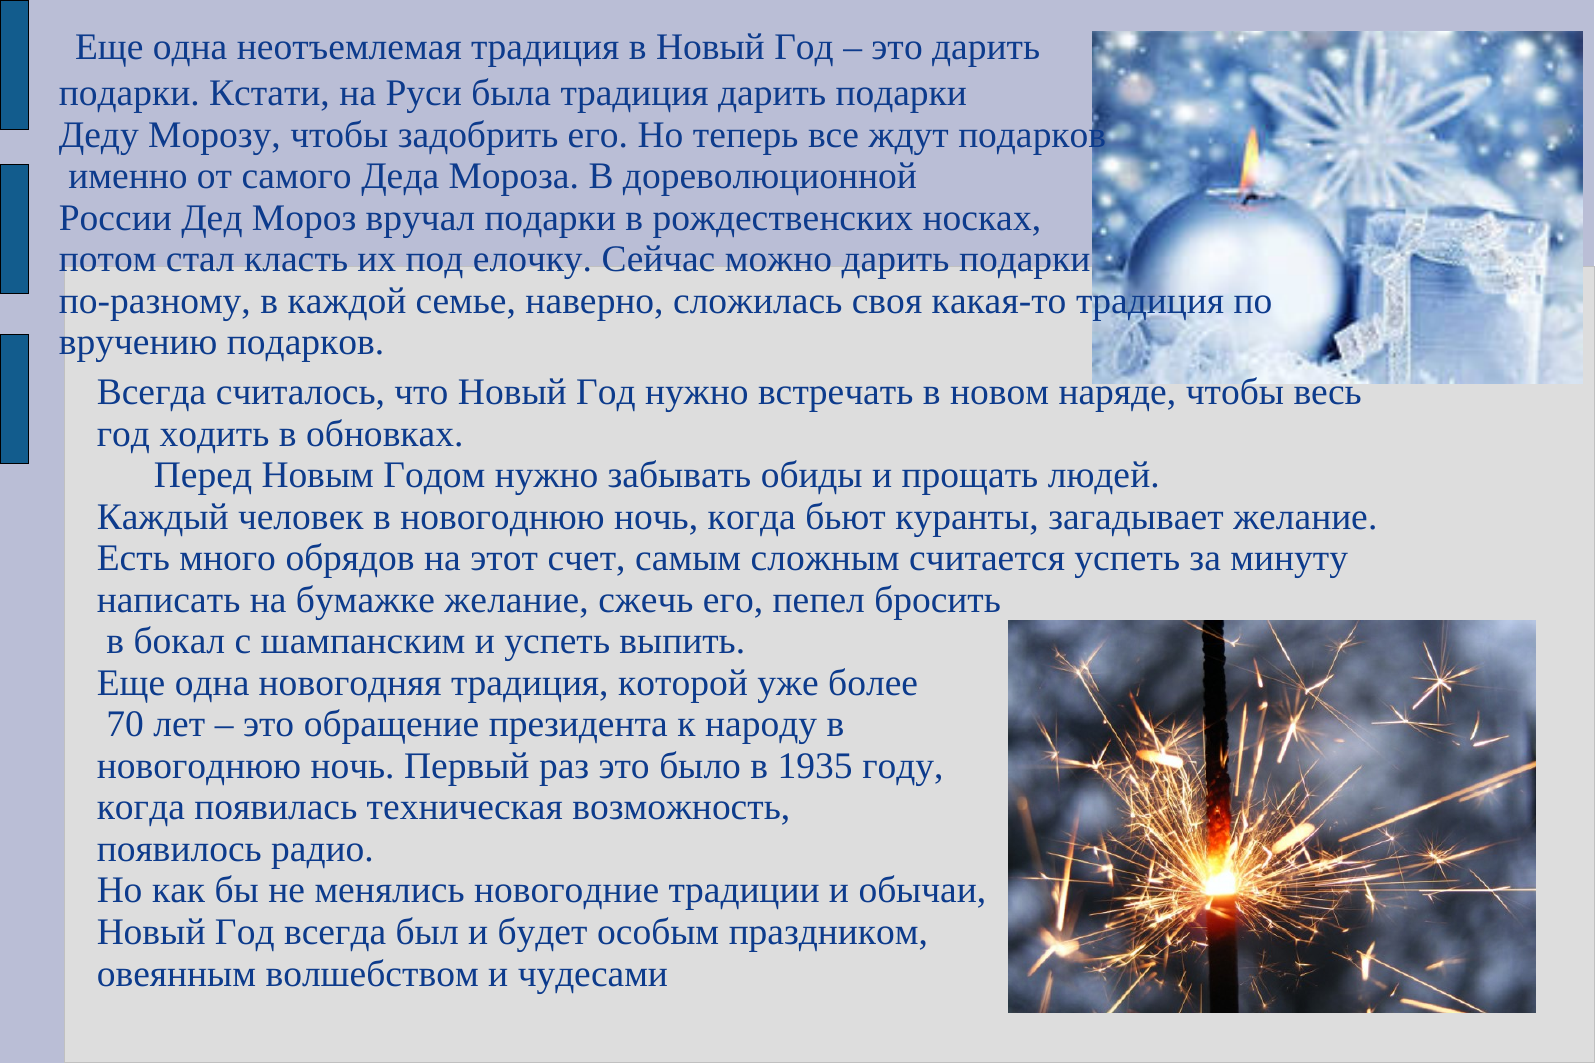

# Еще одна неотъемлемая традиция в Новый Год – это дарить подарки. Кстати, на Руси была традиция дарить подарки Деду Морозу, чтобы задобрить его. Но теперь все ждут подарков именно от самого Деда Мороза. В дореволюционной России Дед Мороз вручал подарки в рождественских носках, потом стал класть их под елочку. Сейчас можно дарить подарки по-разному, в каждой семье, наверно, сложилась своя какая-то традиция по вручению подарков.
Всегда считалось, что Новый Год нужно встречать в новом наряде, чтобы весь год ходить в обновках.
 Перед Новым Годом нужно забывать обиды и прощать людей. Каждый человек в новогоднюю ночь, когда бьют куранты, загадывает желание. Есть много обрядов на этот счет, самым сложным считается успеть за минуту написать на бумажке желание, сжечь его, пепел бросить
 в бокал с шампанским и успеть выпить.
Еще одна новогодняя традиция, которой уже более
 70 лет – это обращение президента к народу в
новогоднюю ночь. Первый раз это было в 1935 году,
когда появилась техническая возможность,
появилось радио.
Но как бы не менялись новогодние традиции и обычаи, Новый Год всегда был и будет особым праздником, овеянным волшебством и чудесами